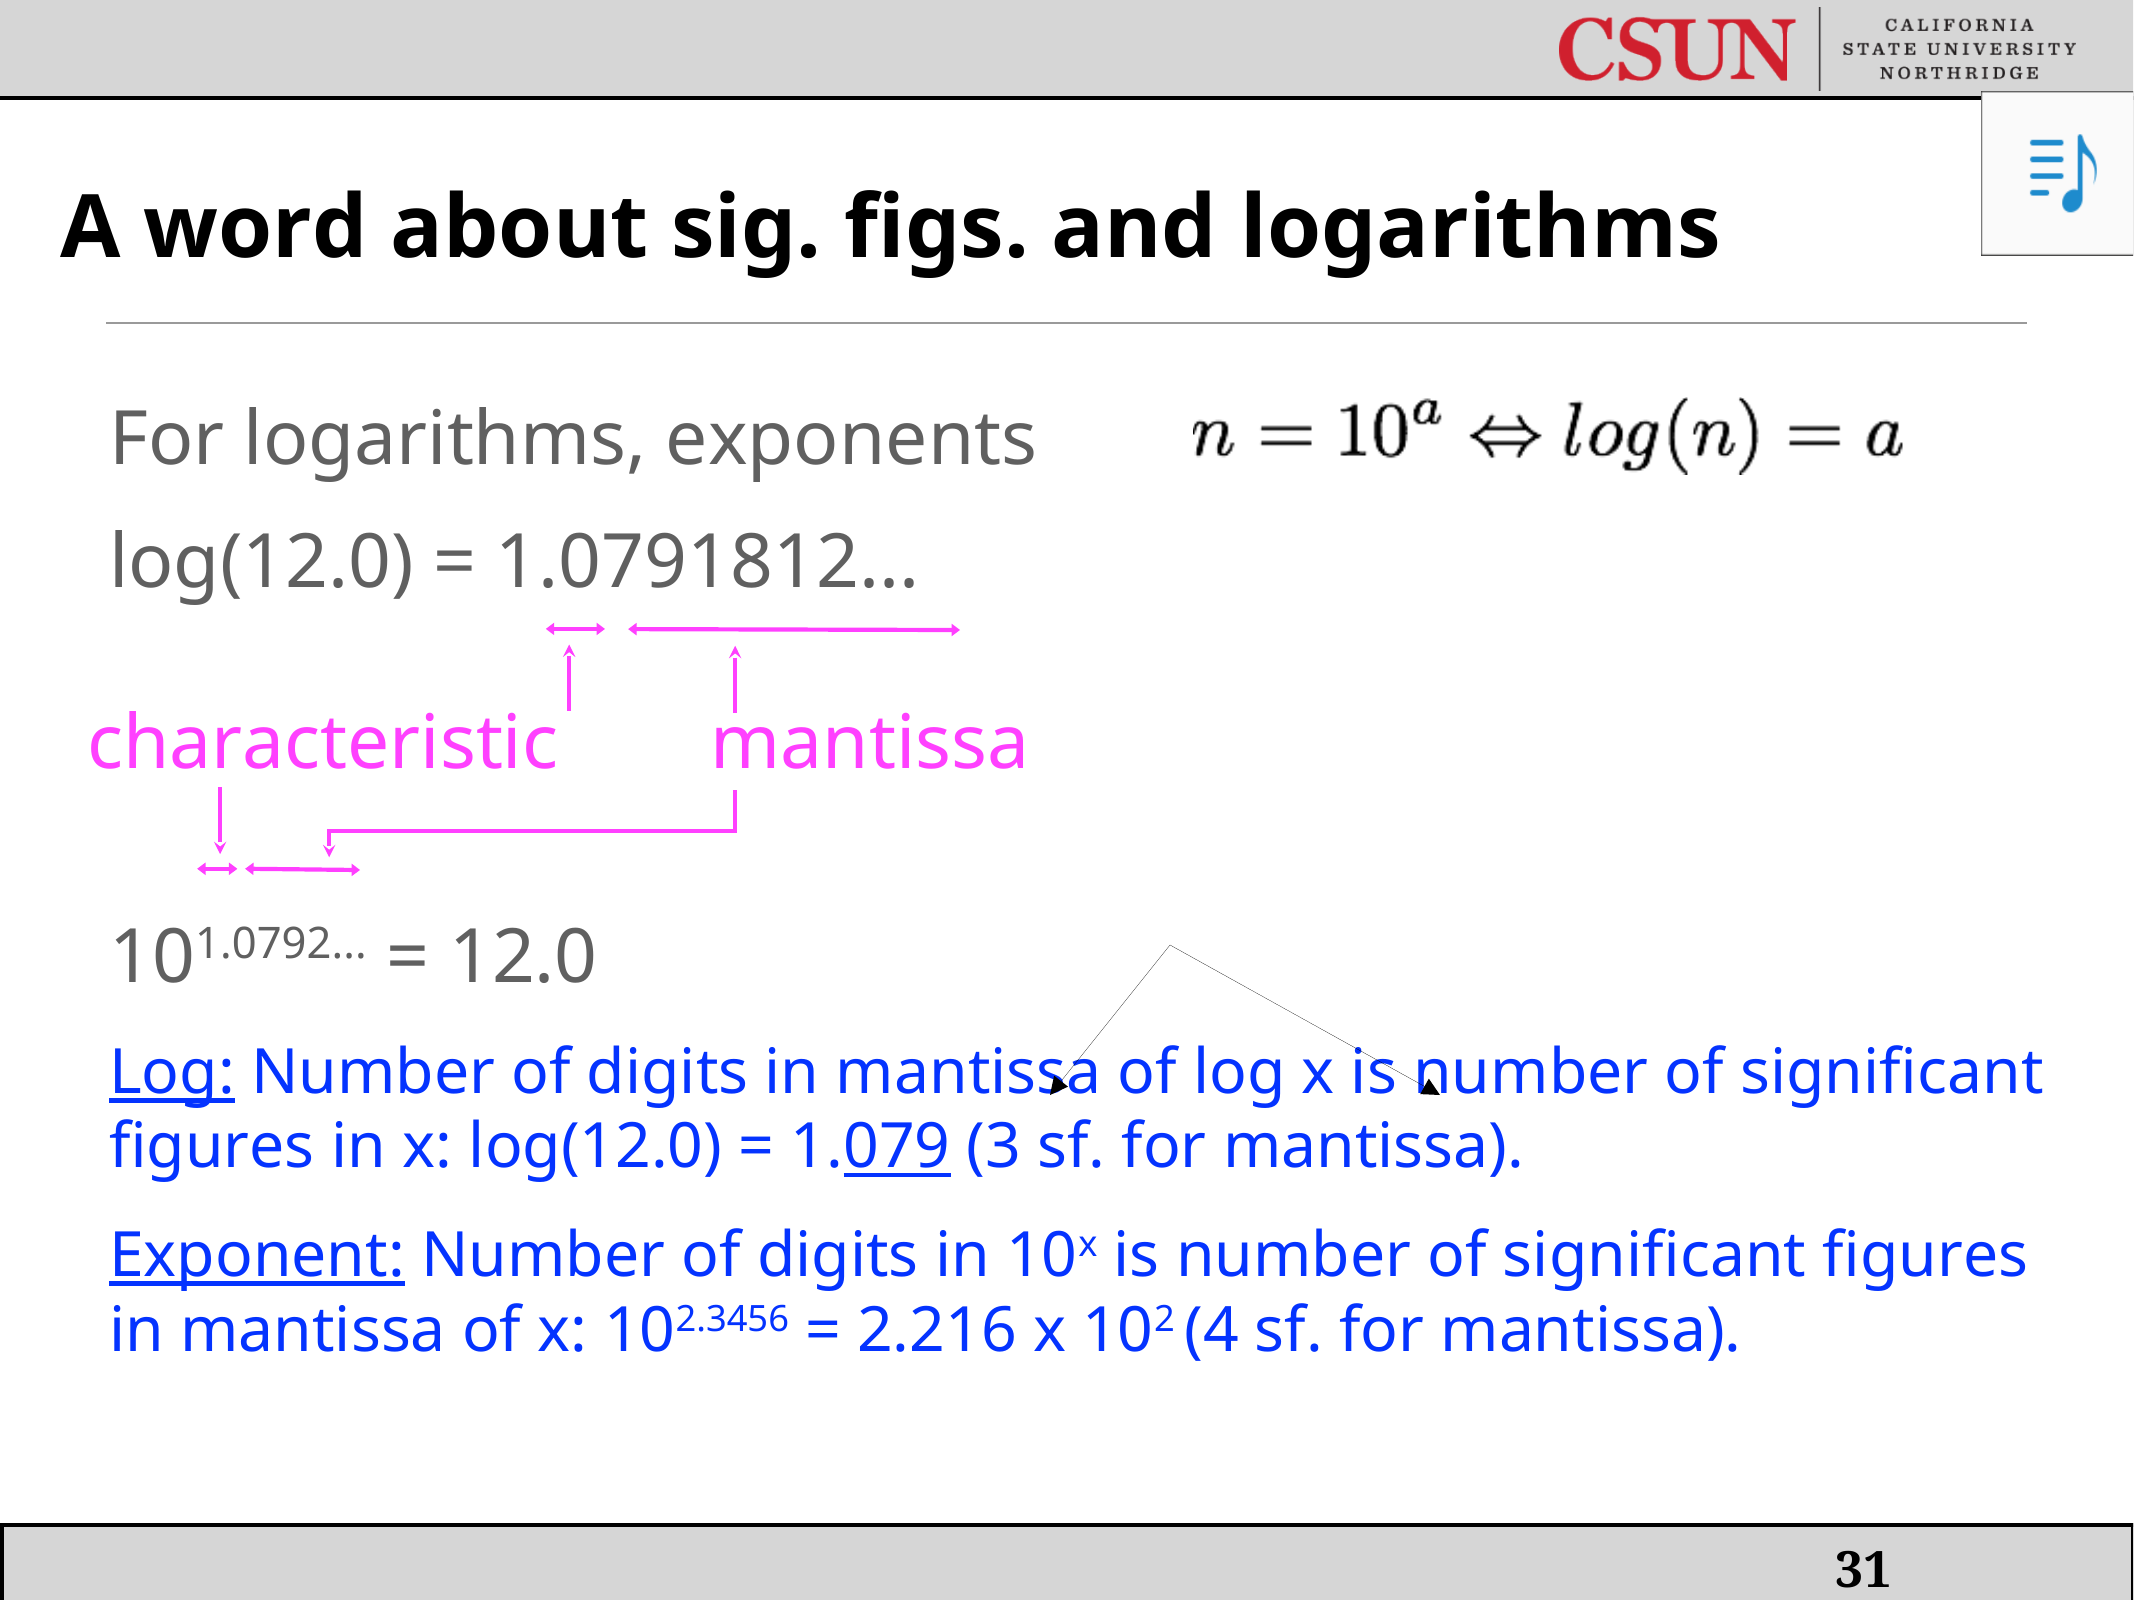

# A word about sig. figs. and logarithms
For logarithms, exponents
log(12.0) = 1.0791812...
101.0792... = 12.0
Log: Number of digits in mantissa of log x is number of significant figures in x: log(12.0) = 1.079 (3 sf. for mantissa).
Exponent: Number of digits in 10x is number of significant figures in mantissa of x: 102.3456 = 2.216 x 102 (4 sf. for mantissa).
characteristic
mantissa
31